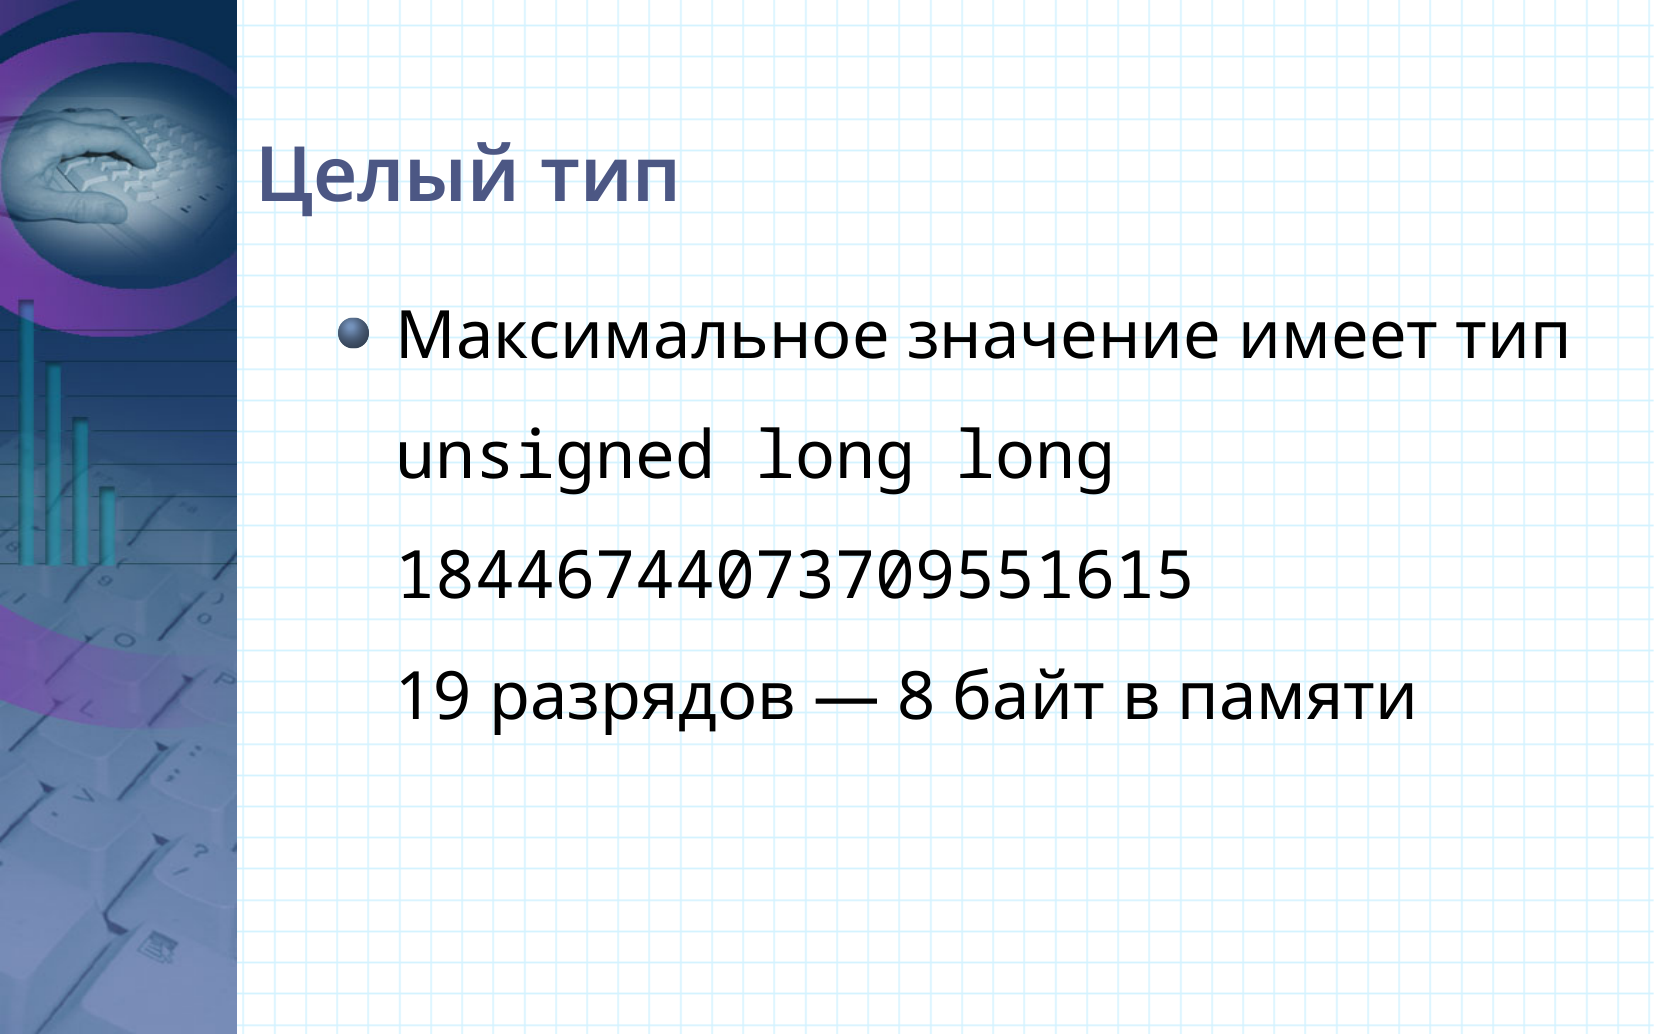

# Целый тип
Максимальное значение имеет тип
unsigned long long
18446744073709551615
19 разрядов — 8 байт в памяти